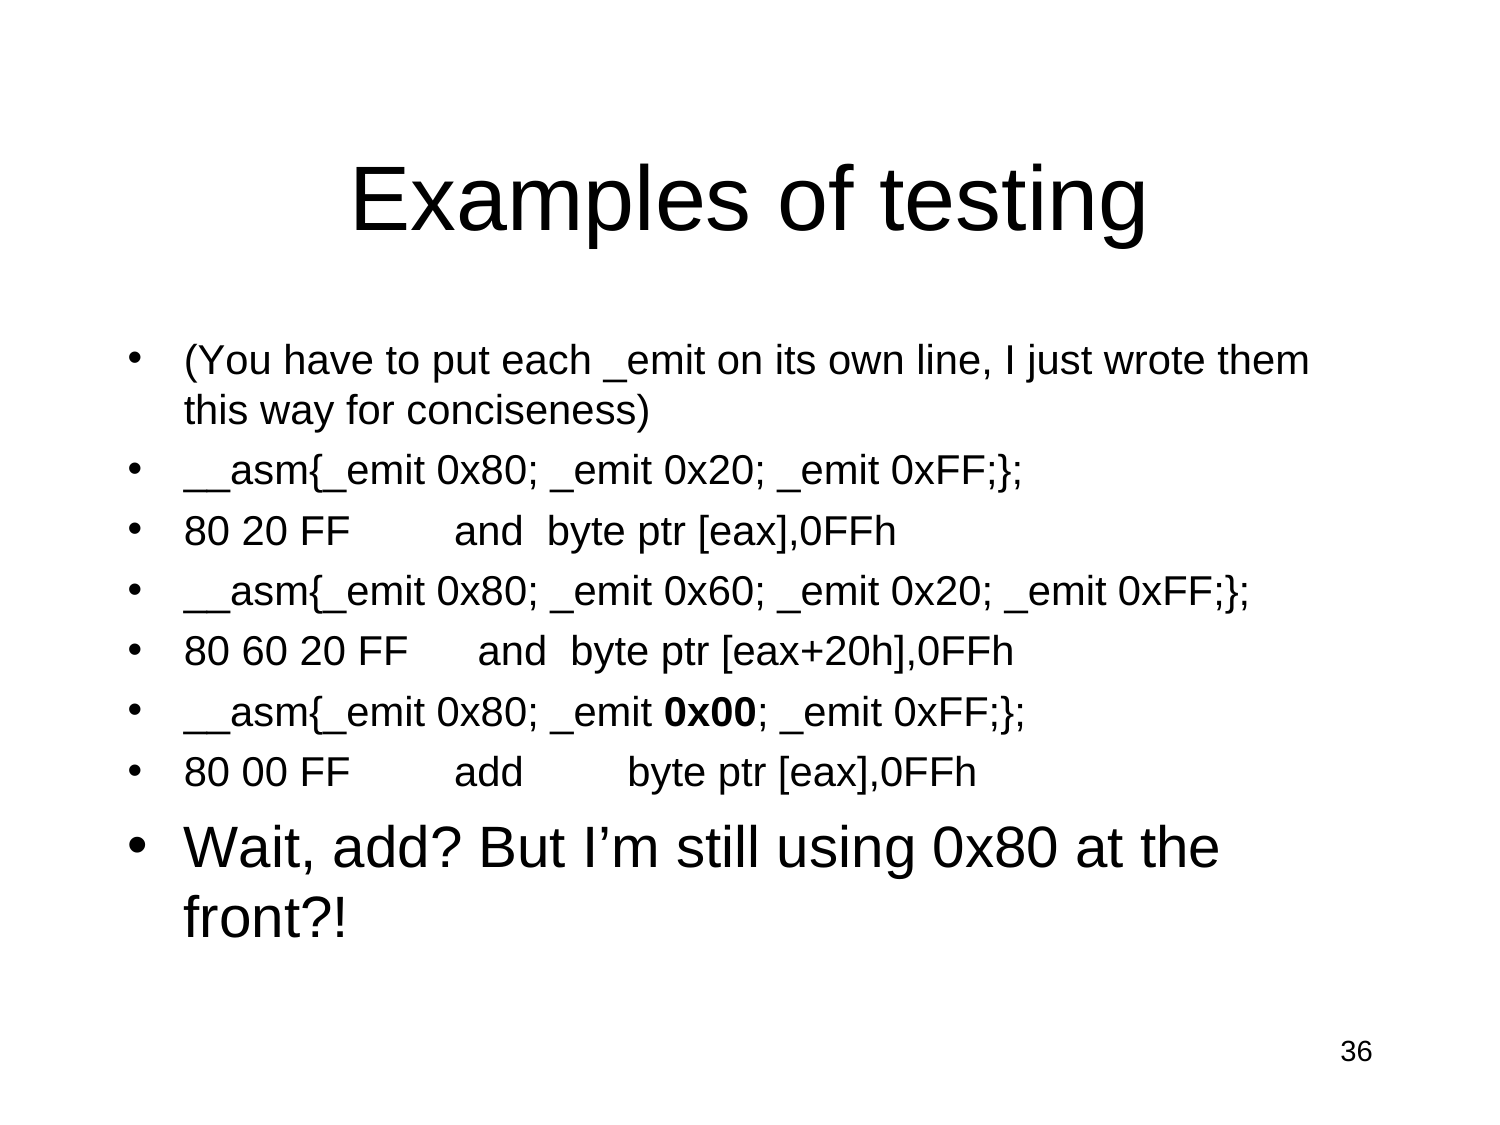

# Examples of testing
(You have to put each _emit on its own line, I just wrote them this way for conciseness)
__asm{_emit 0x80; _emit 0x20; _emit 0xFF;};
80 20 FF and byte ptr [eax],0FFh
__asm{_emit 0x80; _emit 0x60; _emit 0x20; _emit 0xFF;};
80 60 20 FF and byte ptr [eax+20h],0FFh
__asm{_emit 0x80; _emit 0x00; _emit 0xFF;};
80 00 FF add byte ptr [eax],0FFh
Wait, add? But I’m still using 0x80 at the front?!